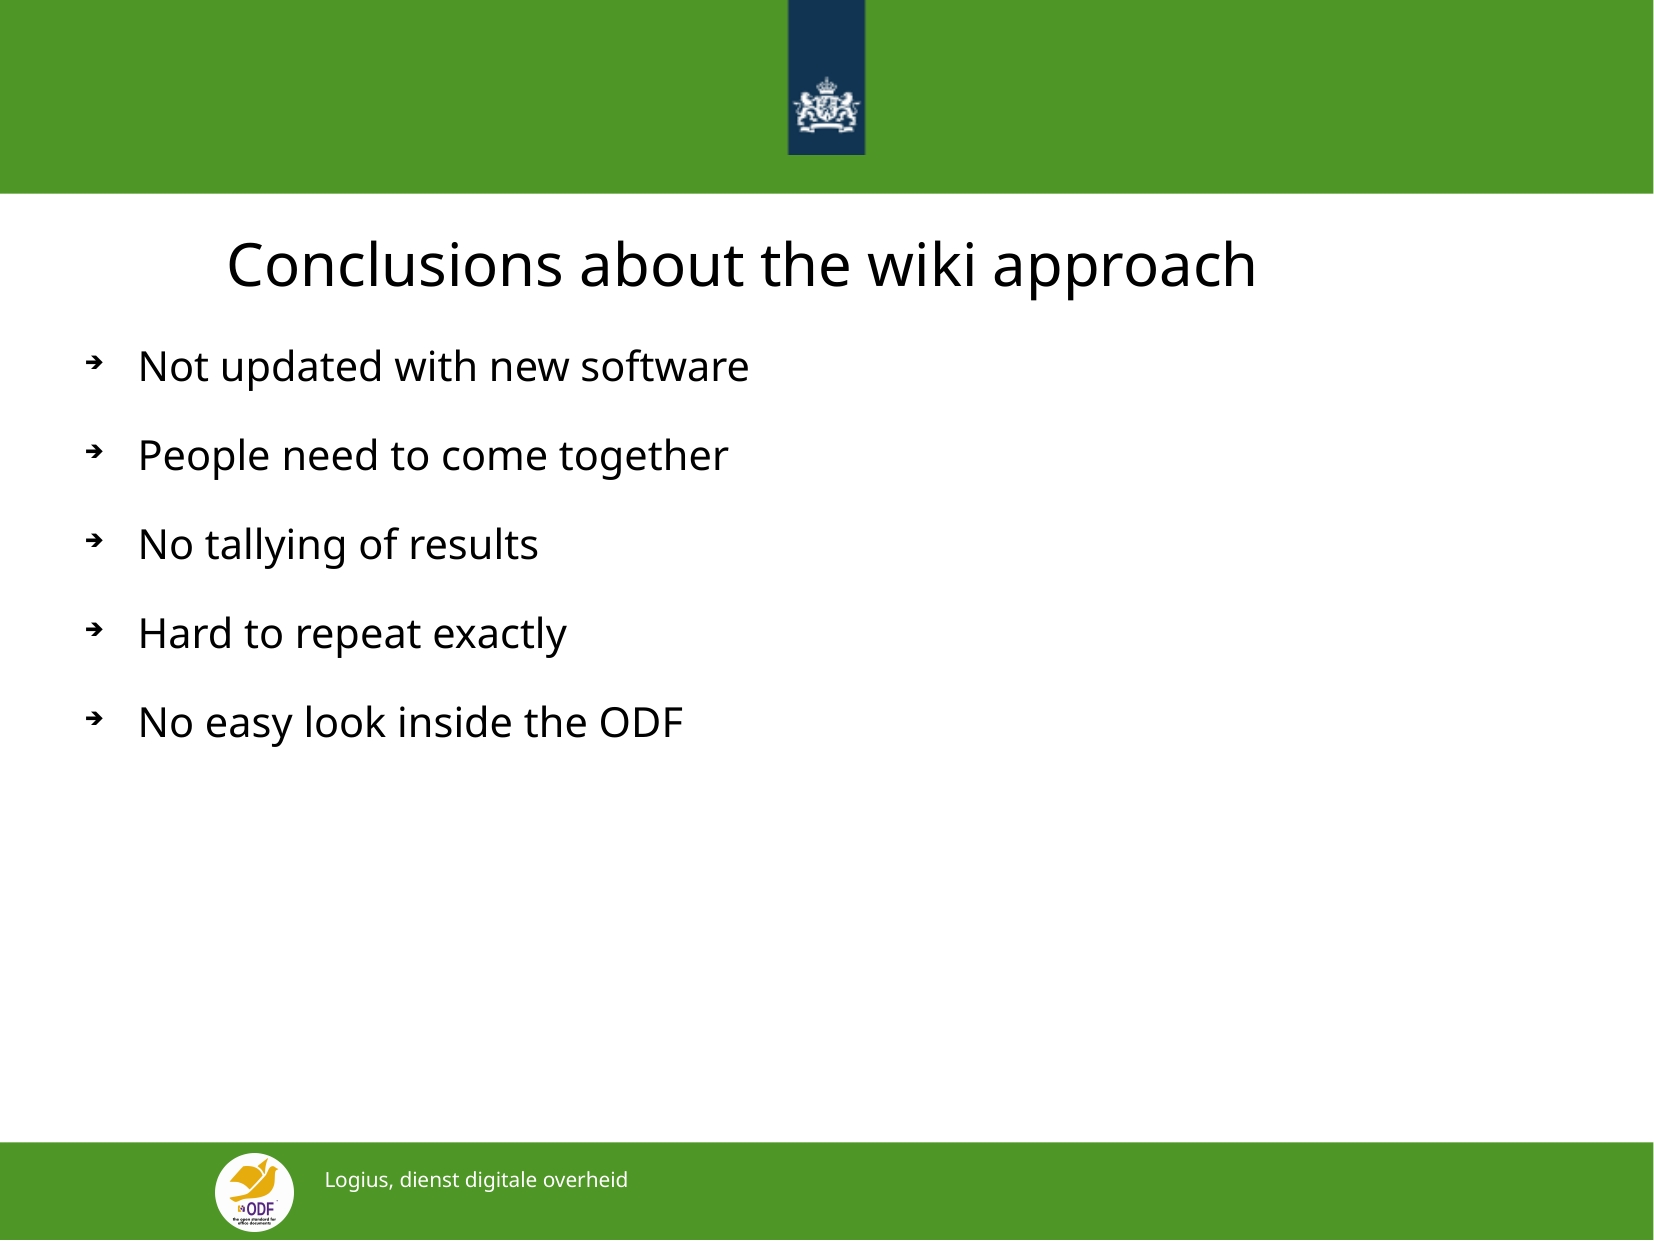

# Conclusions about the wiki approach
Not updated with new software
People need to come together
No tallying of results
Hard to repeat exactly
No easy look inside the ODF